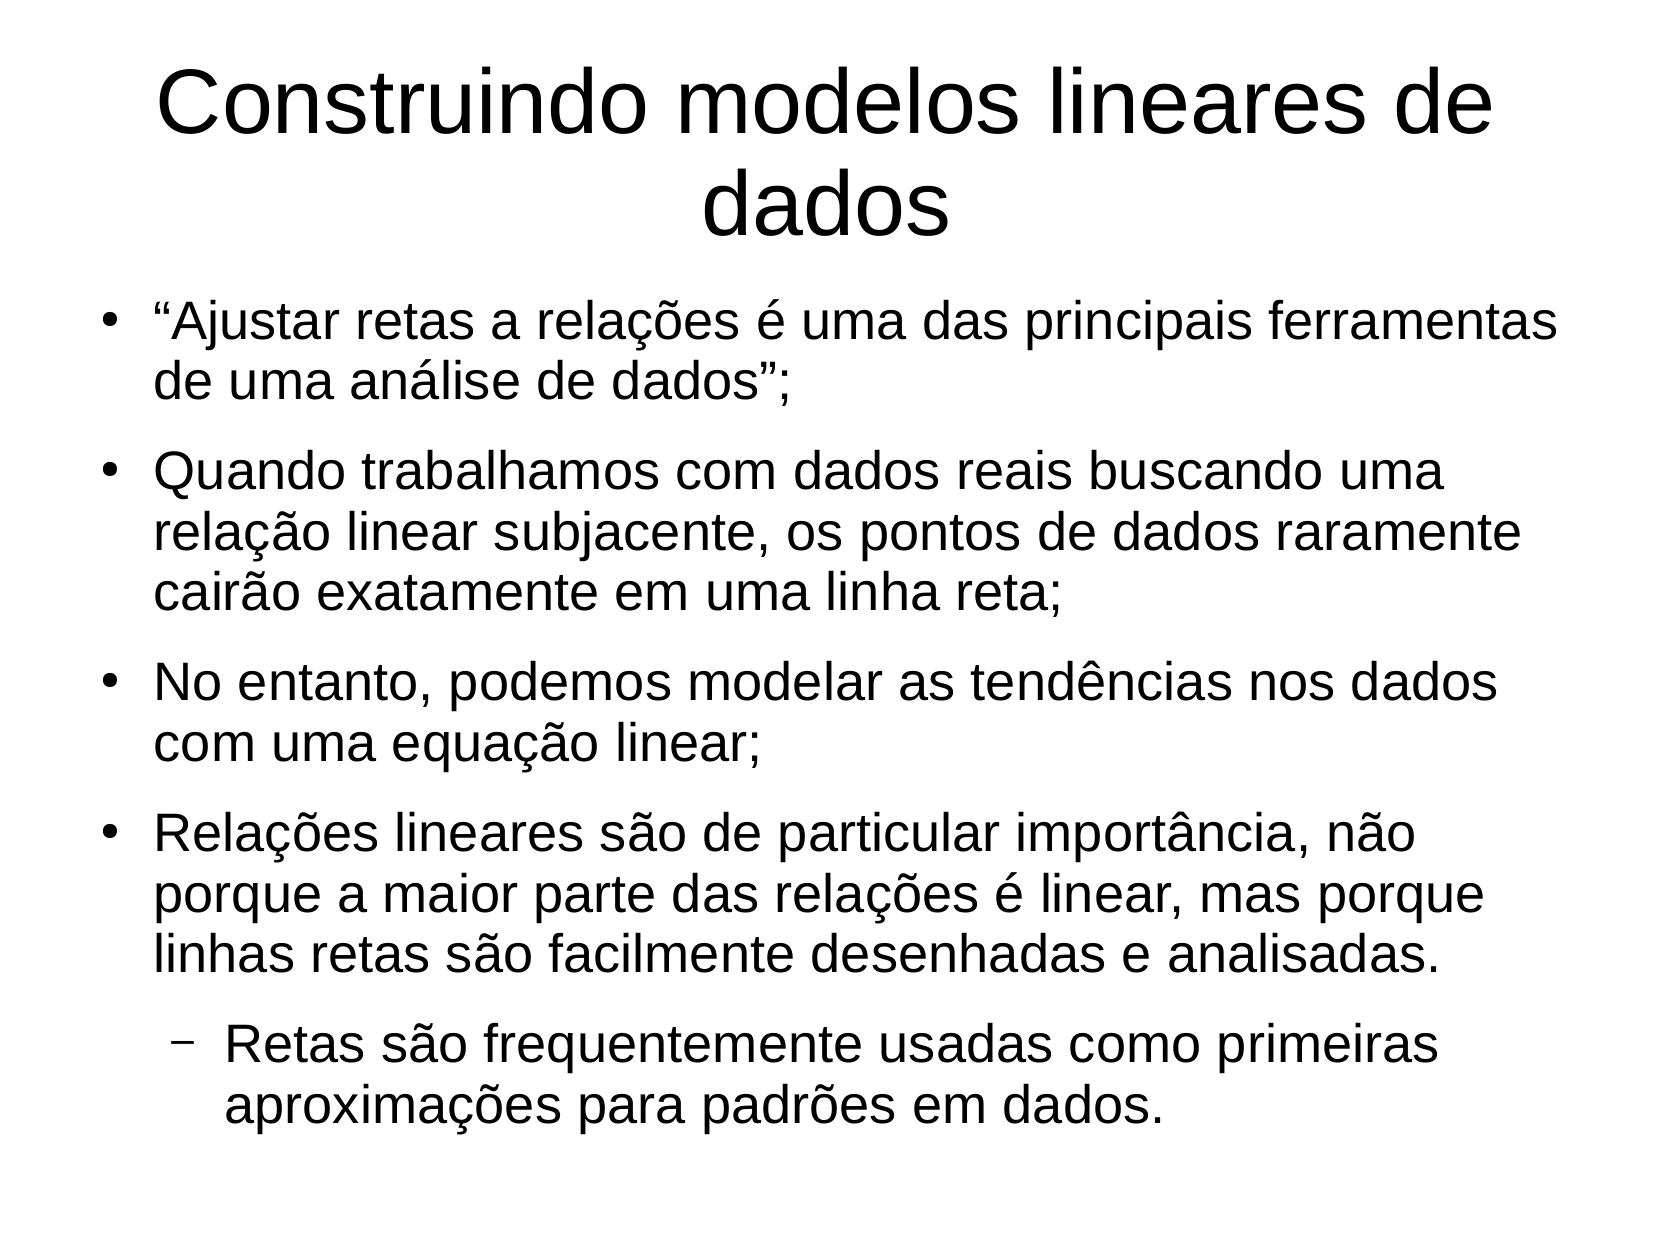

# Construindo modelos lineares de dados
“Ajustar retas a relações é uma das principais ferramentas de uma análise de dados”;
Quando trabalhamos com dados reais buscando uma relação linear subjacente, os pontos de dados raramente cairão exatamente em uma linha reta;
No entanto, podemos modelar as tendências nos dados com uma equação linear;
Relações lineares são de particular importância, não porque a maior parte das relações é linear, mas porque linhas retas são facilmente desenhadas e analisadas.
Retas são frequentemente usadas como primeiras aproximações para padrões em dados.